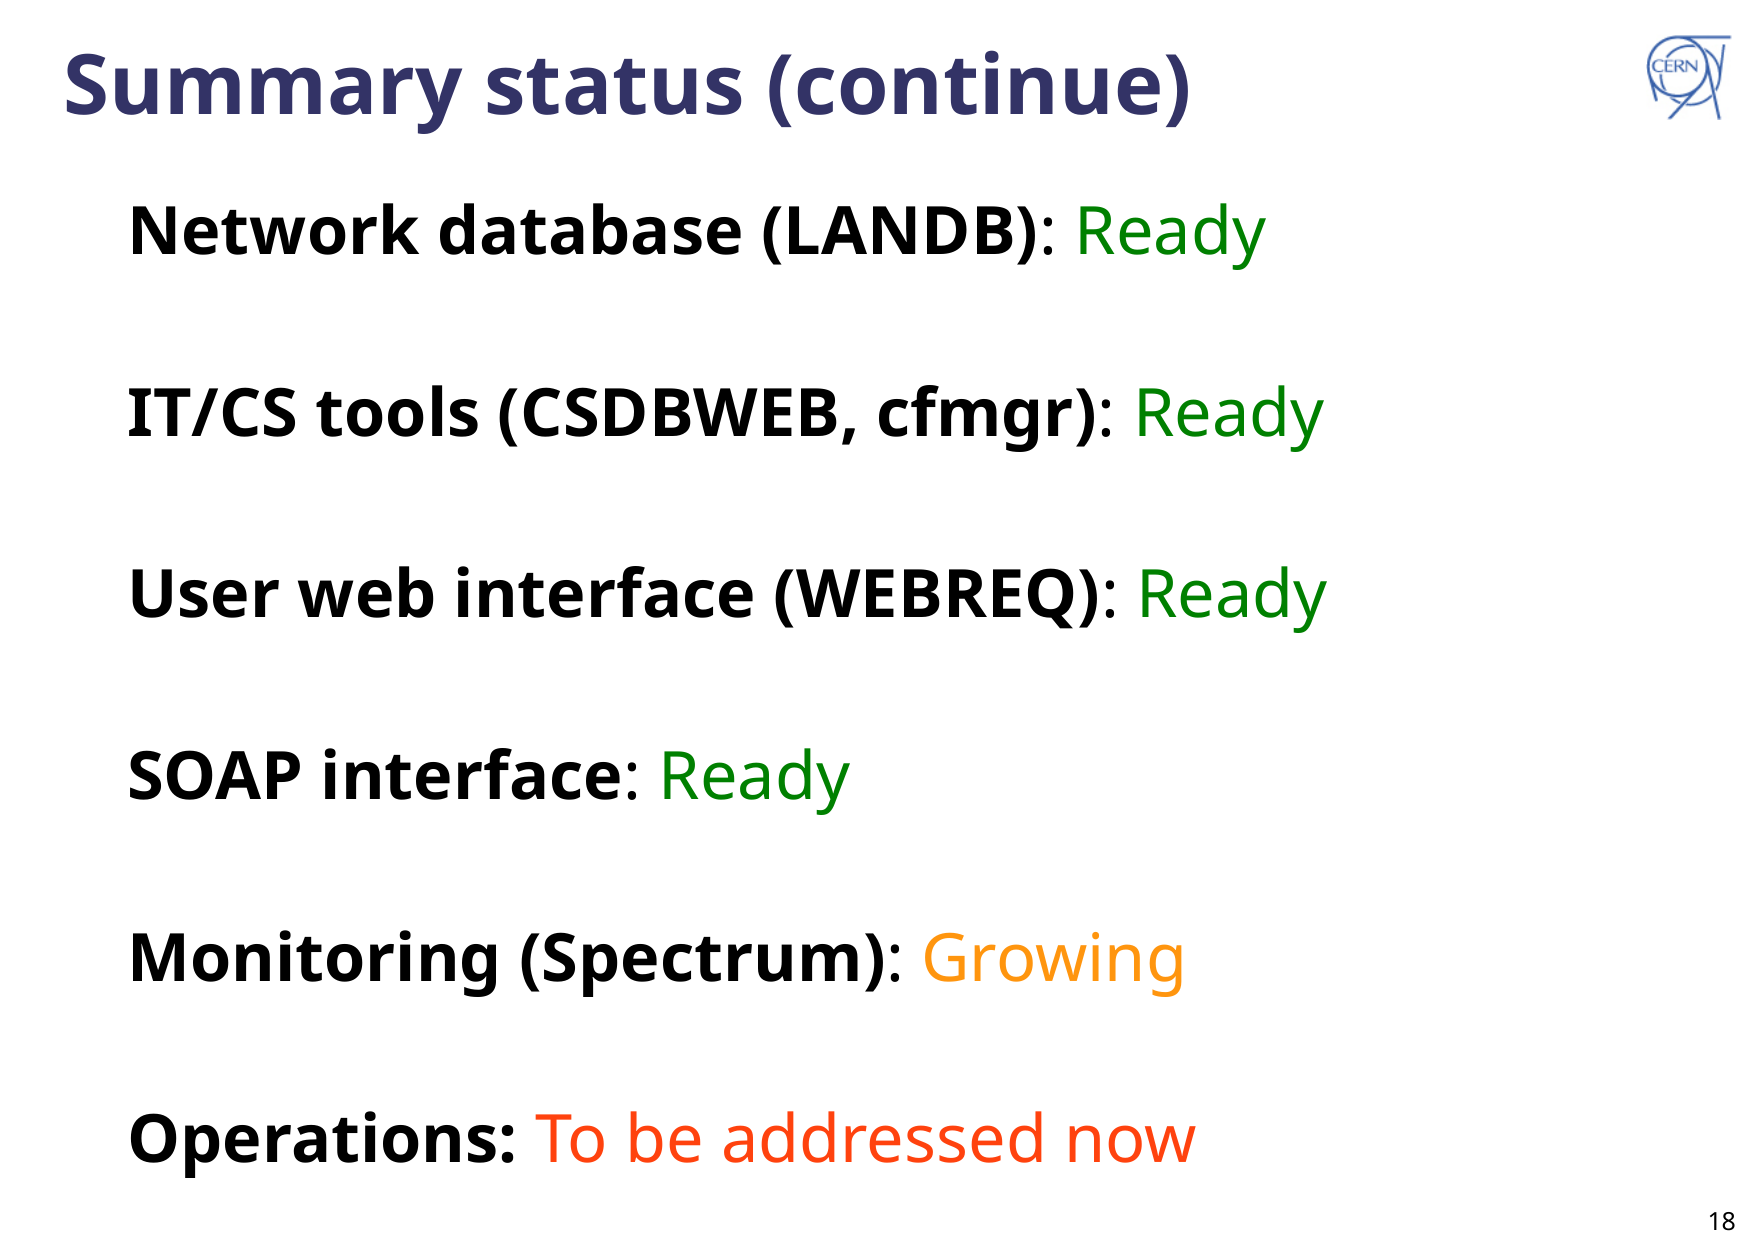

# Summary status (continue)
Network database (LANDB): Ready
IT/CS tools (CSDBWEB, cfmgr): Ready
User web interface (WEBREQ): Ready
SOAP interface: Ready
Monitoring (Spectrum): Growing
Operations: To be addressed now
18